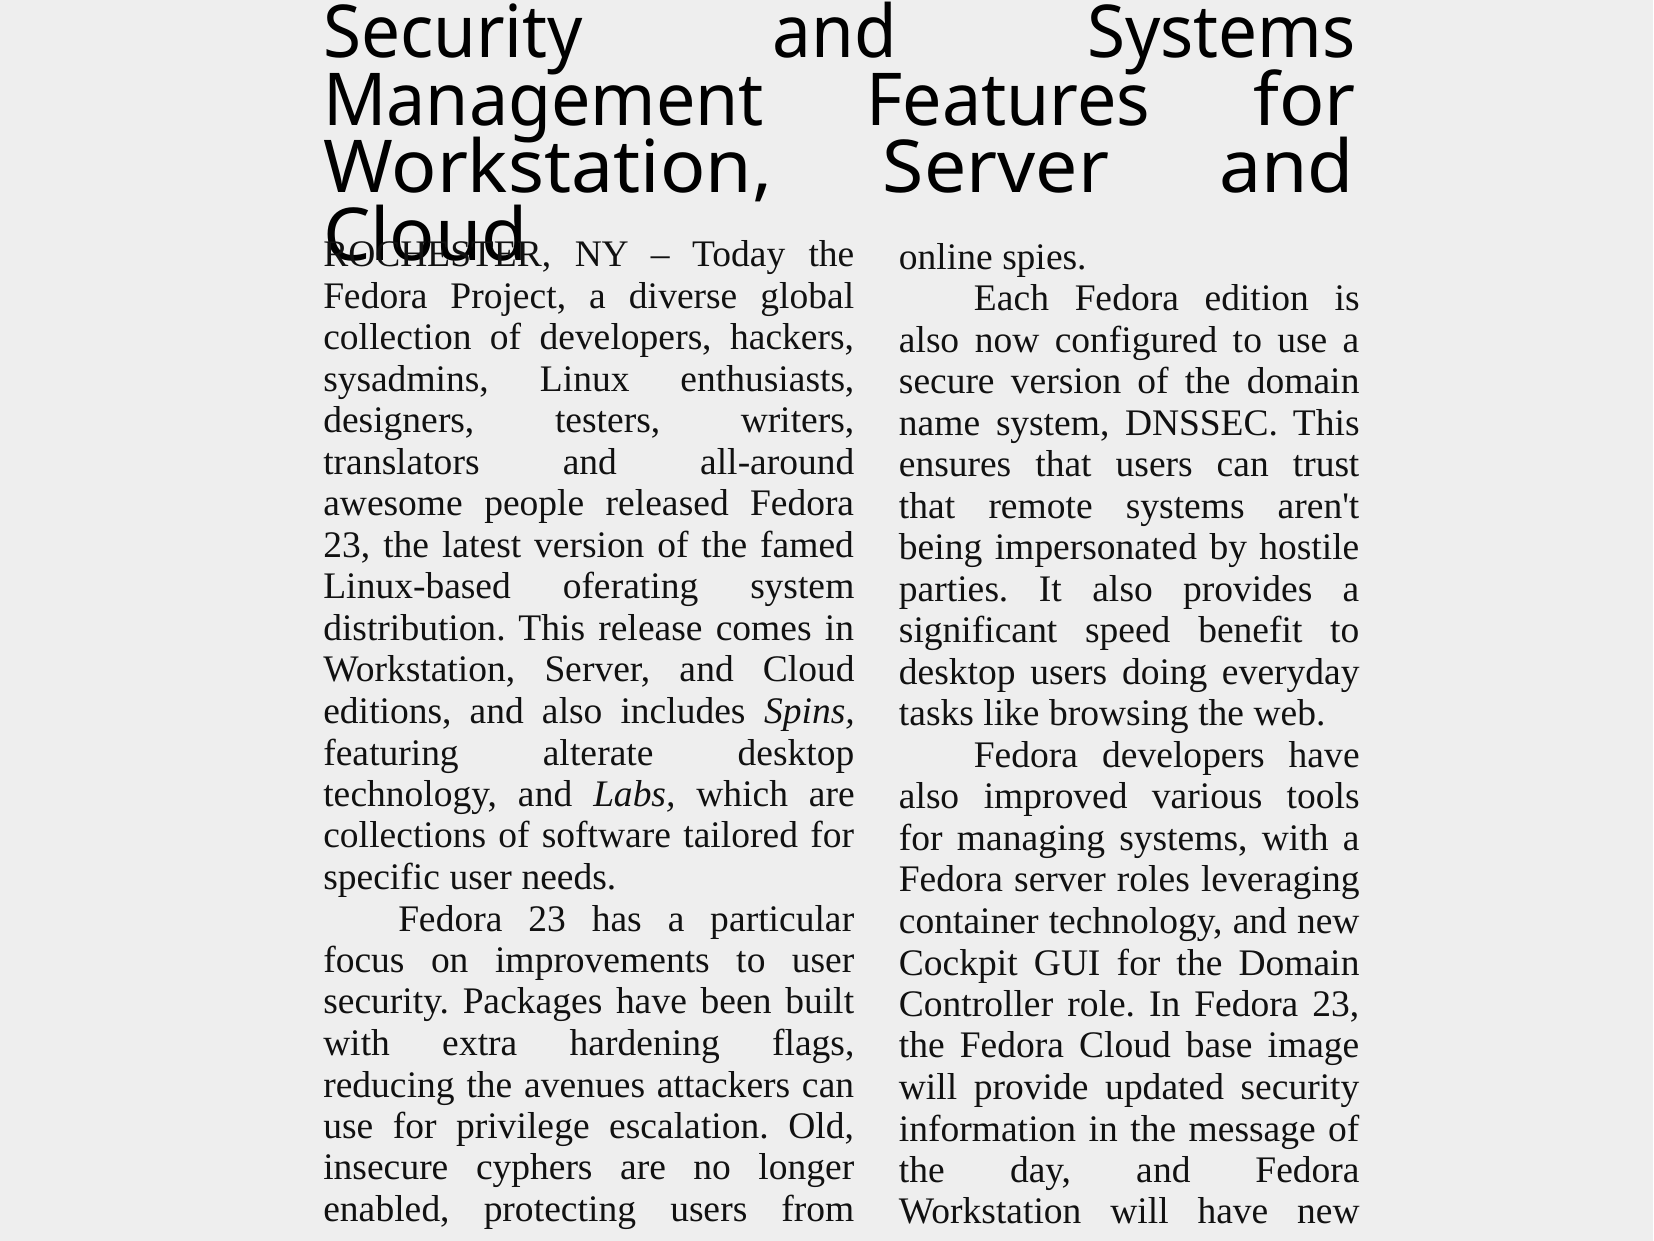

# Fedora 23 Introduces New Security and Systems Management Features for Workstation, Server and Cloud
ROCHESTER, NY – Today the Fedora Project, a diverse global collection of developers, hackers, sysadmins, Linux enthusiasts, designers, testers, writers, translators and all-around awesome people released Fedora 23, the latest version of the famed Linux-based oferating system distribution. This release comes in Workstation, Server, and Cloud editions, and also includes Spins, featuring alterate desktop technology, and Labs, which are collections of software tailored for specific user needs.
	Fedora 23 has a particular focus on improvements to user security. Packages have been built with extra hardening flags, reducing the avenues attackers can use for privilege escalation. Old, insecure cyphers are no longer enabled, protecting users from attackX
online spies.
	Each Fedora edition is also now configured to use a secure version of the domain name system, DNSSEC. This ensures that users can trust that remote systems aren't being impersonated by hostile parties. It also provides a significant speed benefit to desktop users doing everyday tasks like browsing the web.
	Fedora developers have also improved various tools for managing systems, with a Fedora server roles leveraging container technology, and new Cockpit GUI for the Domain Controller role. In Fedora 23, the Fedora Cloud base image will provide updated security information in the message of the day, and Fedora Workstation will have new tools